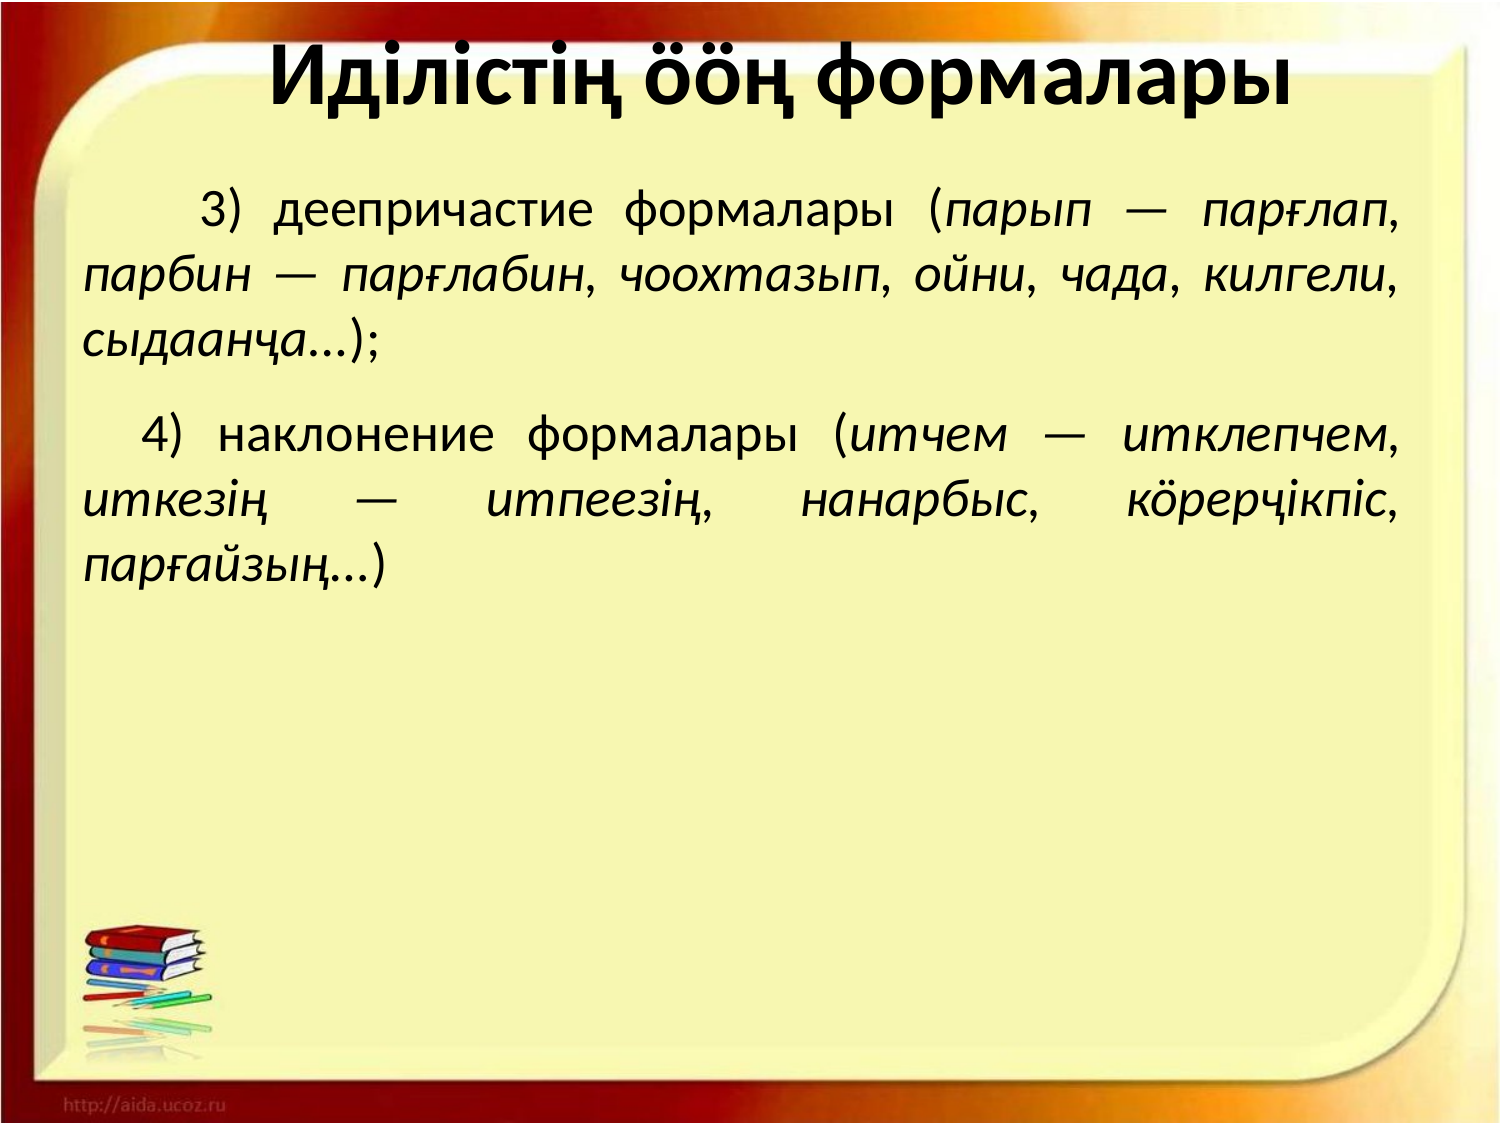

# Иділістің ӧӧң формалары
 3) деепричастие формалары (парып — парғлап, парбин — парғлабин, чоохтазып, ойни, чада, килгели, сыдаанҷа...);
4) наклонение формалары (итчем — итклепчем, иткезің — итпеезің, нанарбыс, кӧрерҷікпіс, парғайзың...)